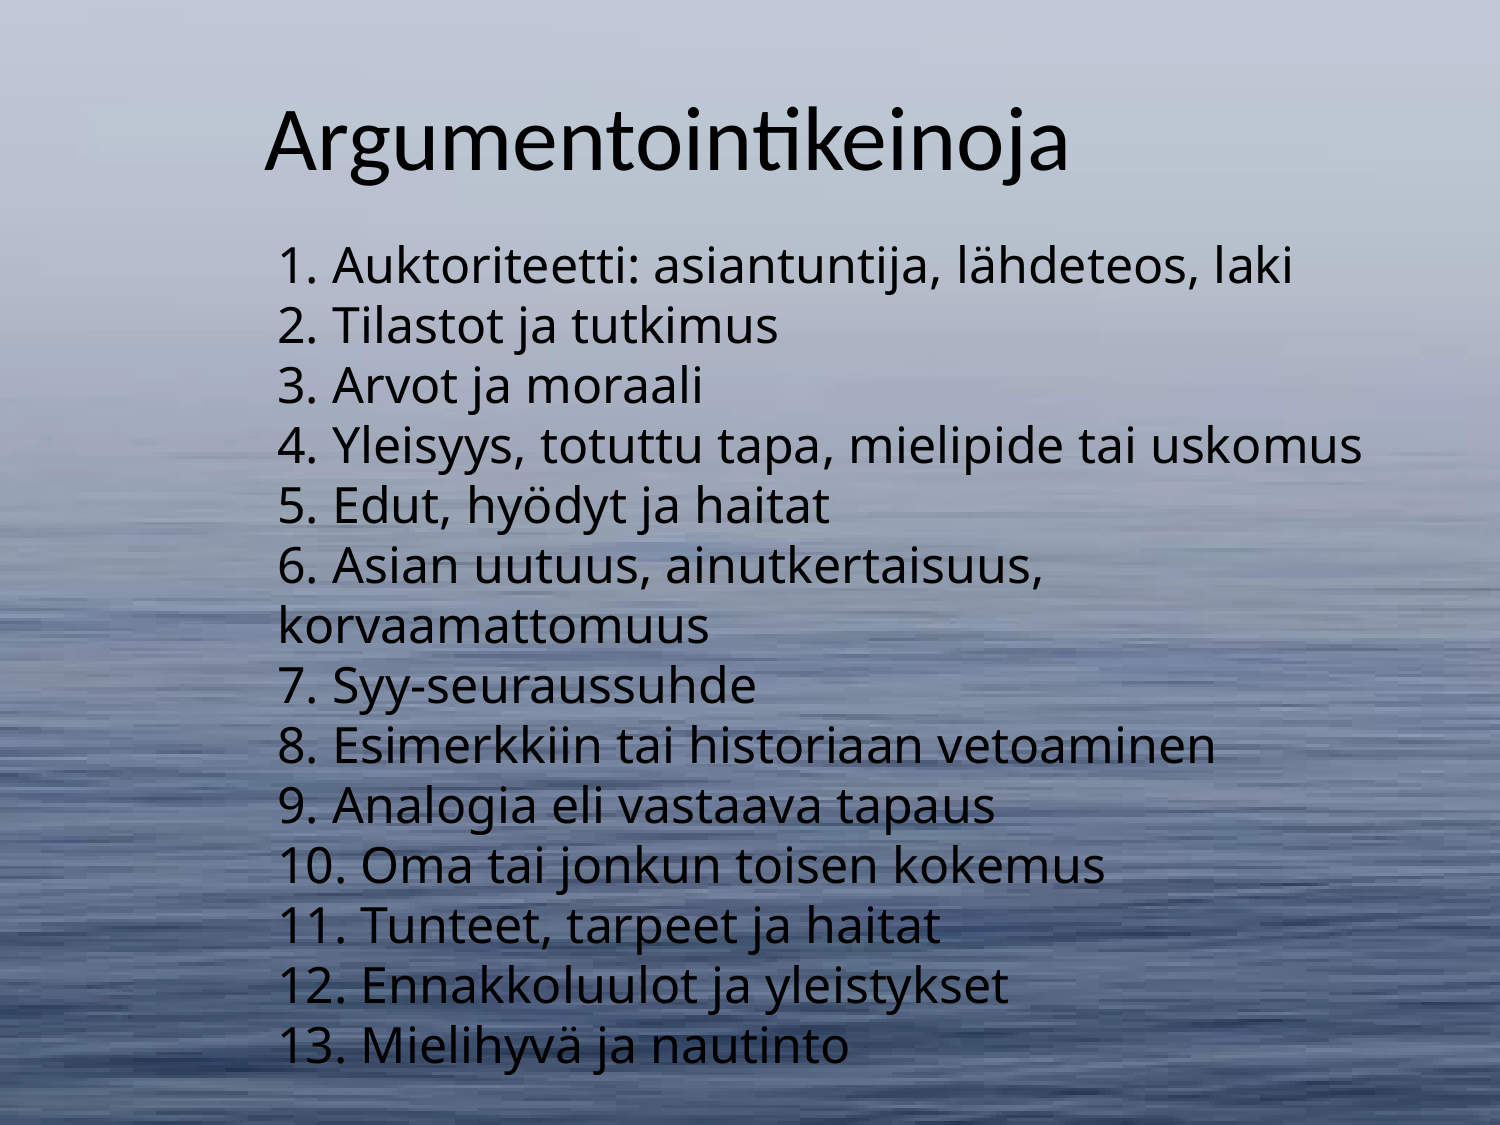

#
Argumentointikeinoja
1. Auktoriteetti: asiantuntija, lähdeteos, laki
2. Tilastot ja tutkimus
3. Arvot ja moraali
4. Yleisyys, totuttu tapa, mielipide tai uskomus
5. Edut, hyödyt ja haitat
6. Asian uutuus, ainutkertaisuus, korvaamattomuus
7. Syy-seuraussuhde
8. Esimerkkiin tai historiaan vetoaminen
9. Analogia eli vastaava tapaus
10. Oma tai jonkun toisen kokemus
11. Tunteet, tarpeet ja haitat
12. Ennakkoluulot ja yleistykset
13. Mielihyvä ja nautinto